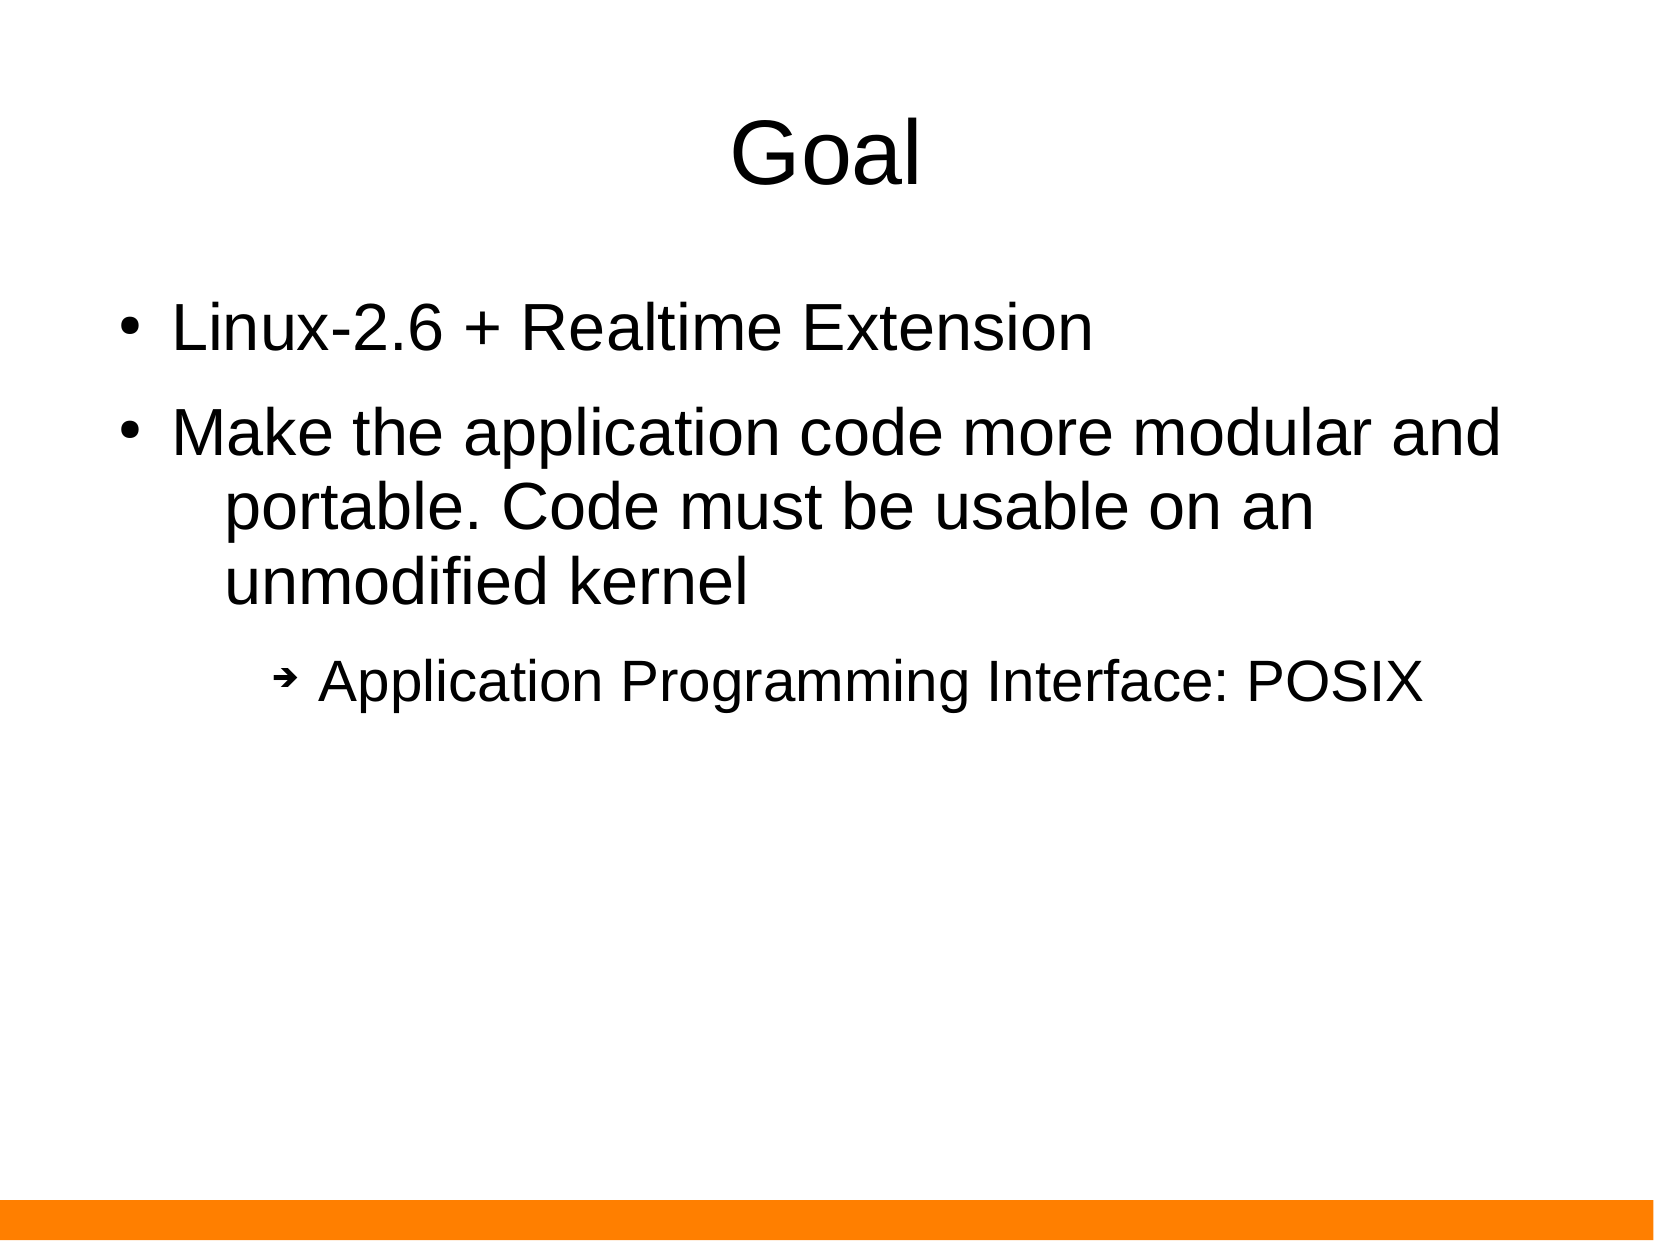

# Goal
Linux-2.6 + Realtime Extension
Make the application code more modular and portable. Code must be usable on an unmodified kernel
Application Programming Interface: POSIX